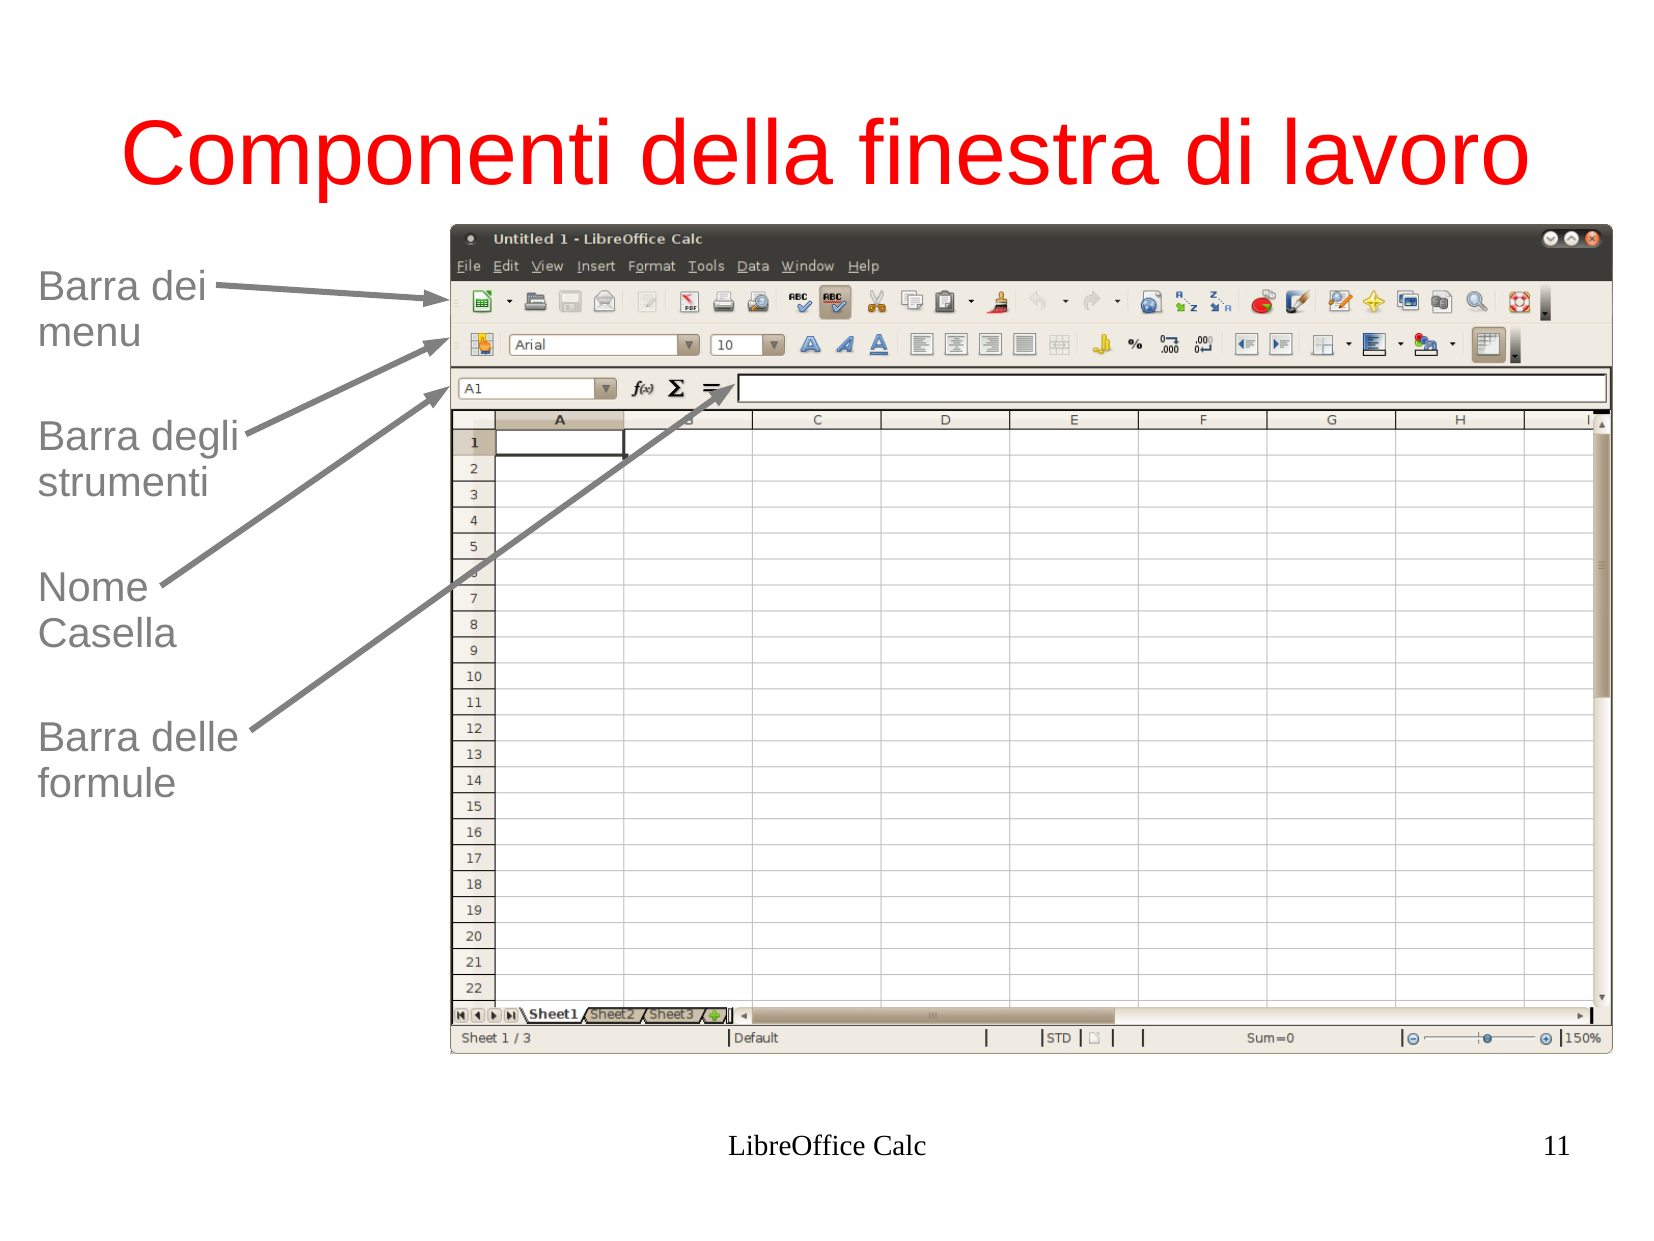

# Componenti della finestra di lavoro
Barra dei
menu
Barra degli
strumenti
Nome
Casella
Barra delle
formule
LibreOffice Calc
11